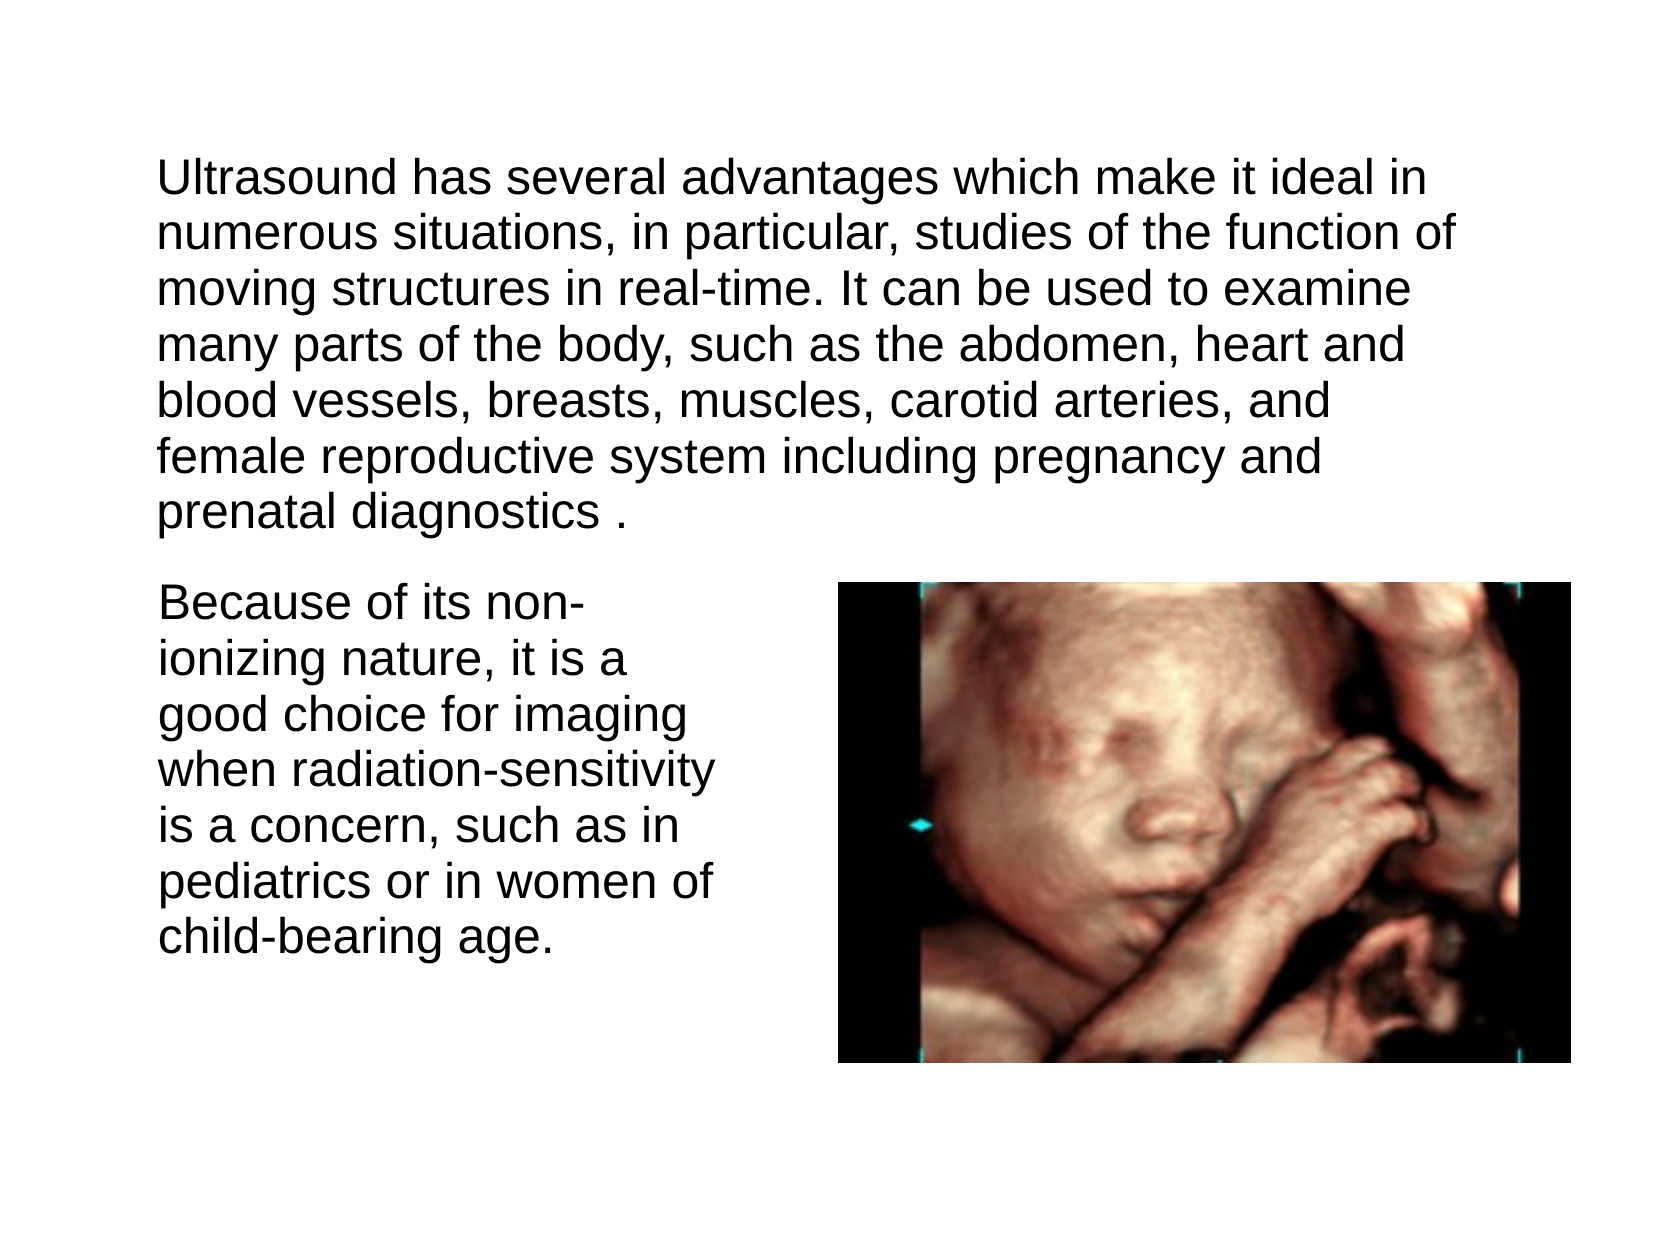

Ultrasound has several advantages which make it ideal in numerous situations, in particular, studies of the function of moving structures in real-time. It can be used to examine many parts of the body, such as the abdomen, heart and blood vessels, breasts, muscles, carotid arteries, and female reproductive system including pregnancy and prenatal diagnostics .
Because of its non-ionizing nature, it is a good choice for imaging when radiation-sensitivity is a concern, such as in pediatrics or in women of child-bearing age.